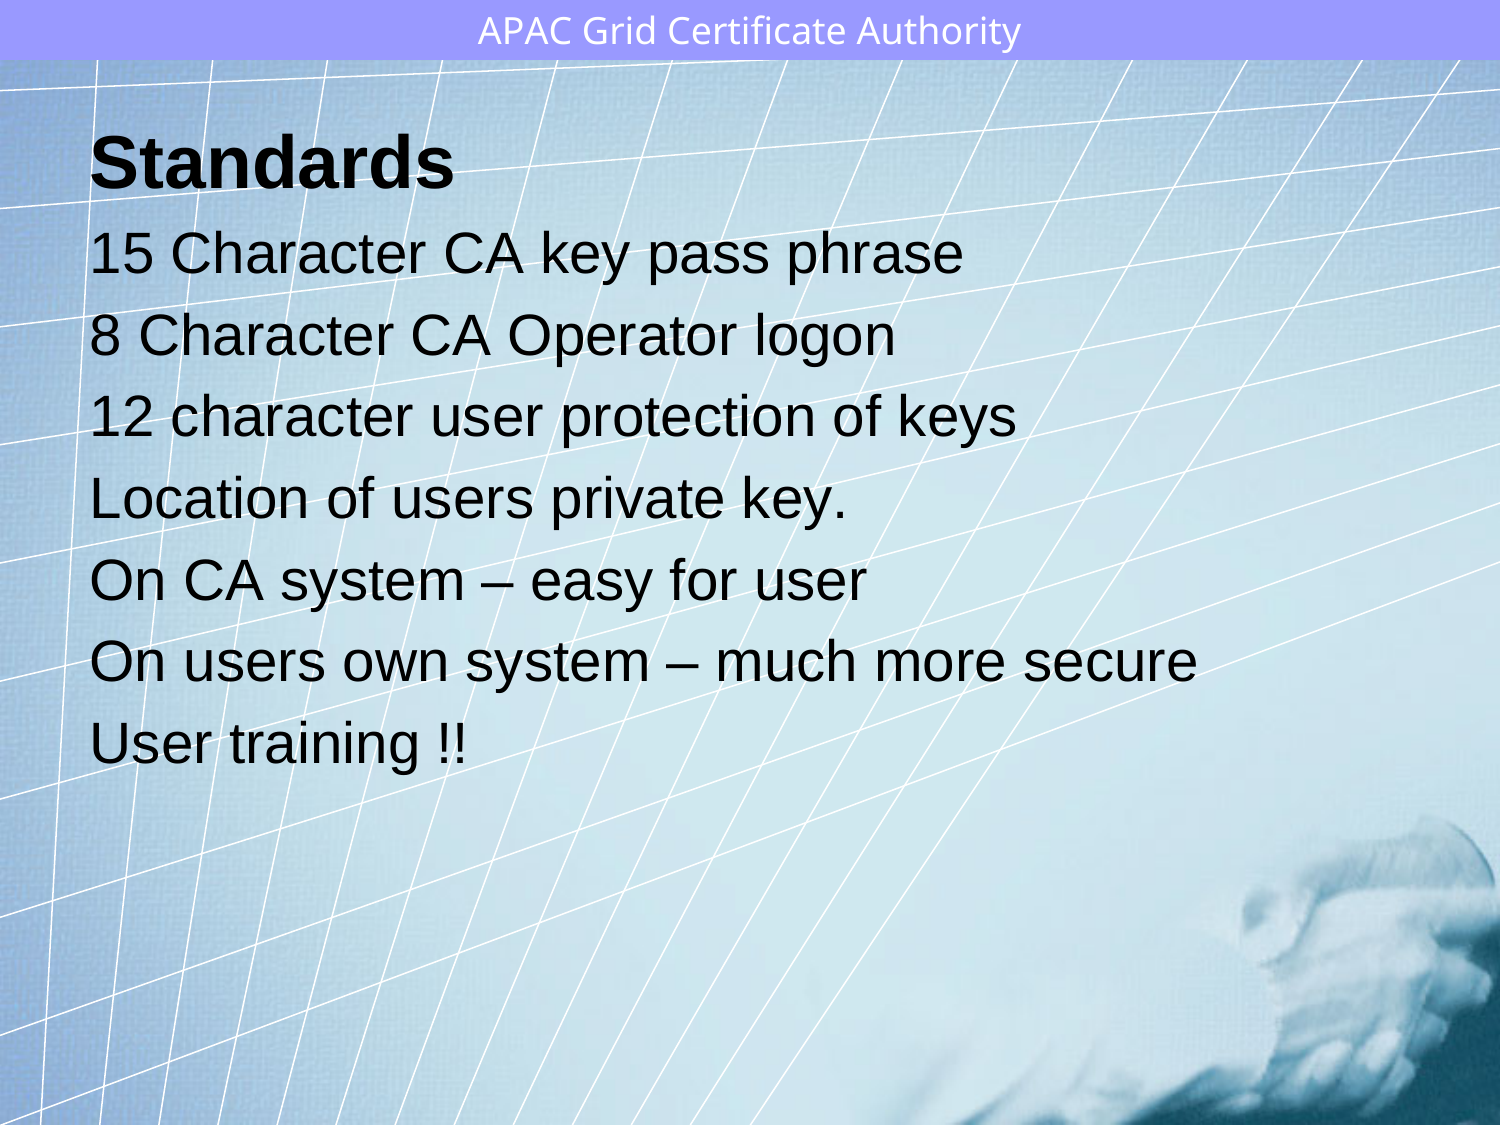

# Standards
15 Character CA key pass phrase
8 Character CA Operator logon
12 character user protection of keys
Location of users private key.
On CA system – easy for user
On users own system – much more secure
User training !!